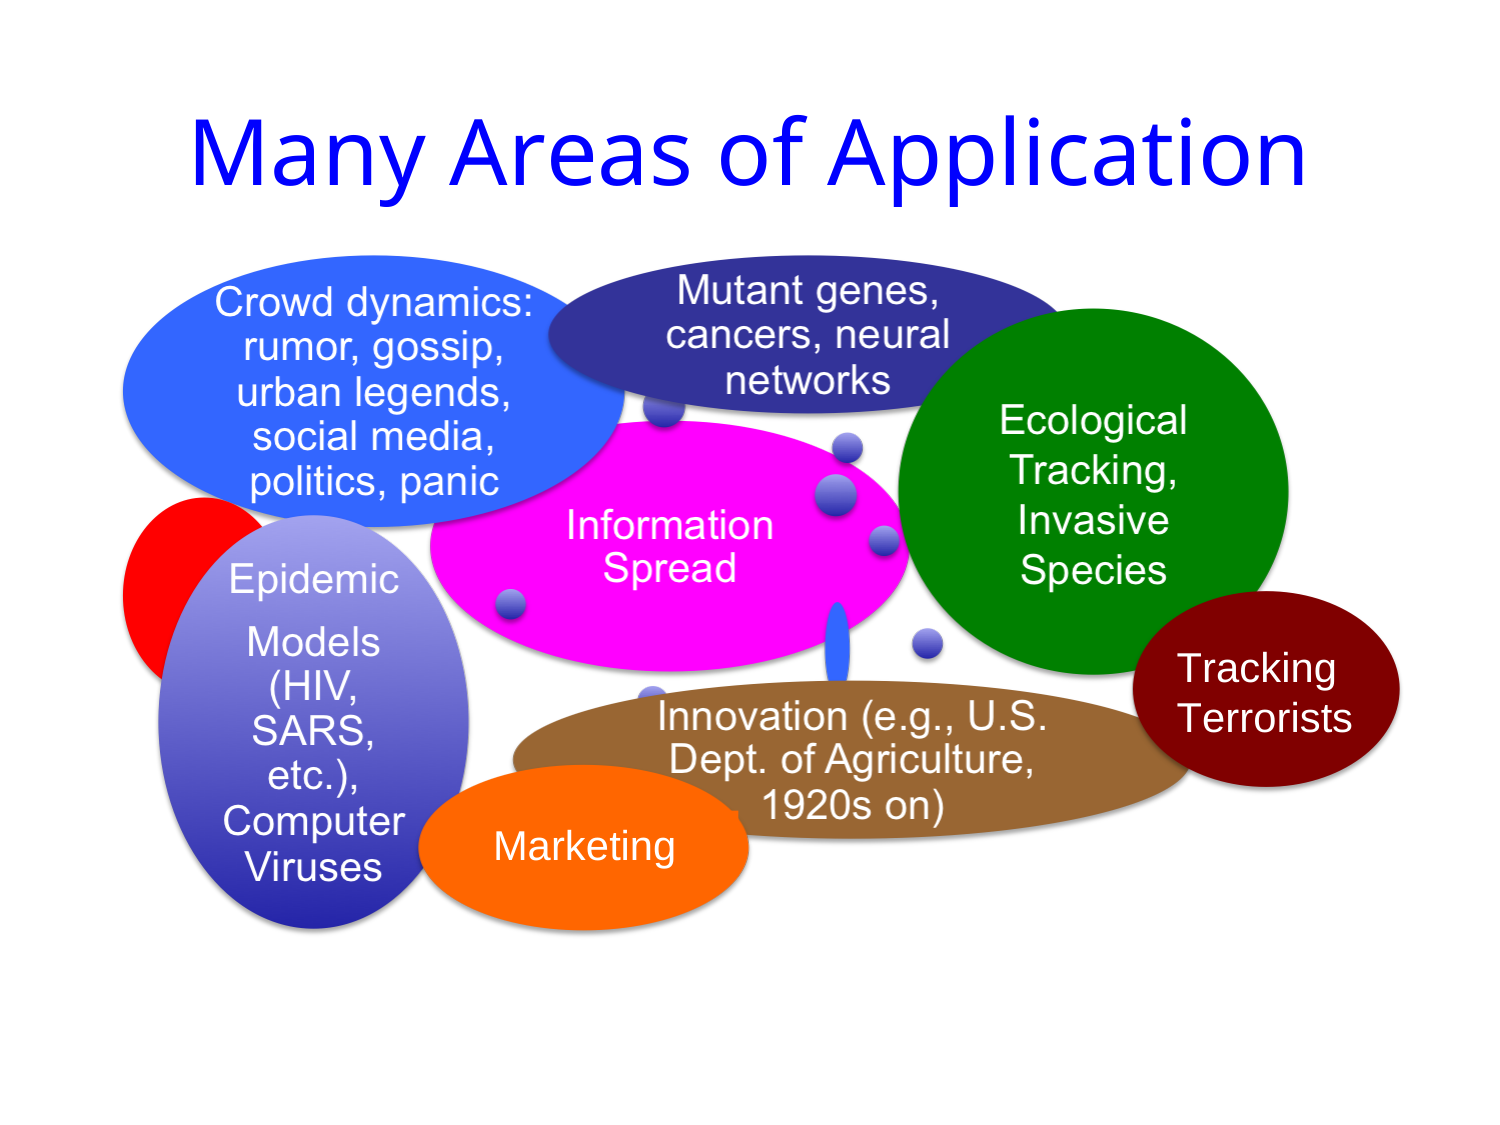

# Many Areas of Application
Tracking
Terrorists
Marketing